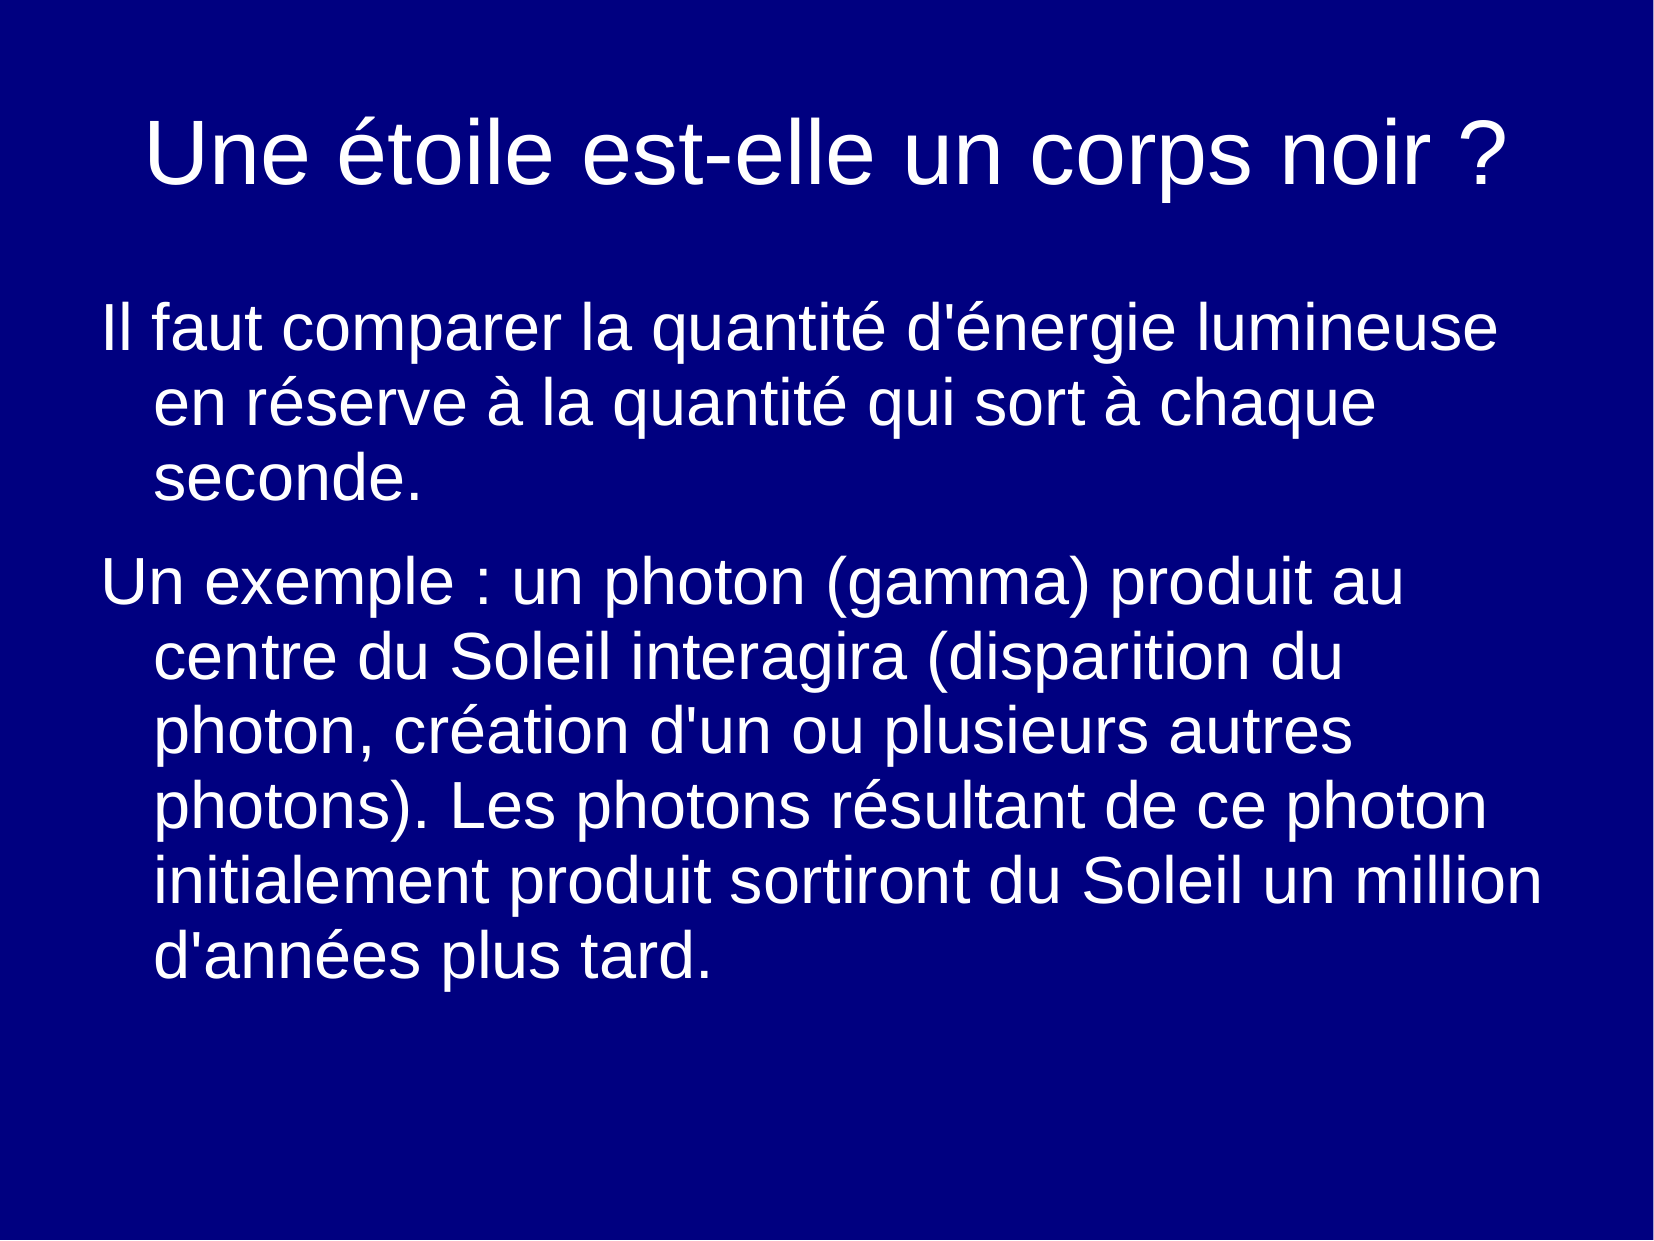

# Une étoile est-elle un corps noir ?
Il faut comparer la quantité d'énergie lumineuse en réserve à la quantité qui sort à chaque seconde.
Un exemple : un photon (gamma) produit au centre du Soleil interagira (disparition du photon, création d'un ou plusieurs autres photons). Les photons résultant de ce photon initialement produit sortiront du Soleil un million d'années plus tard.